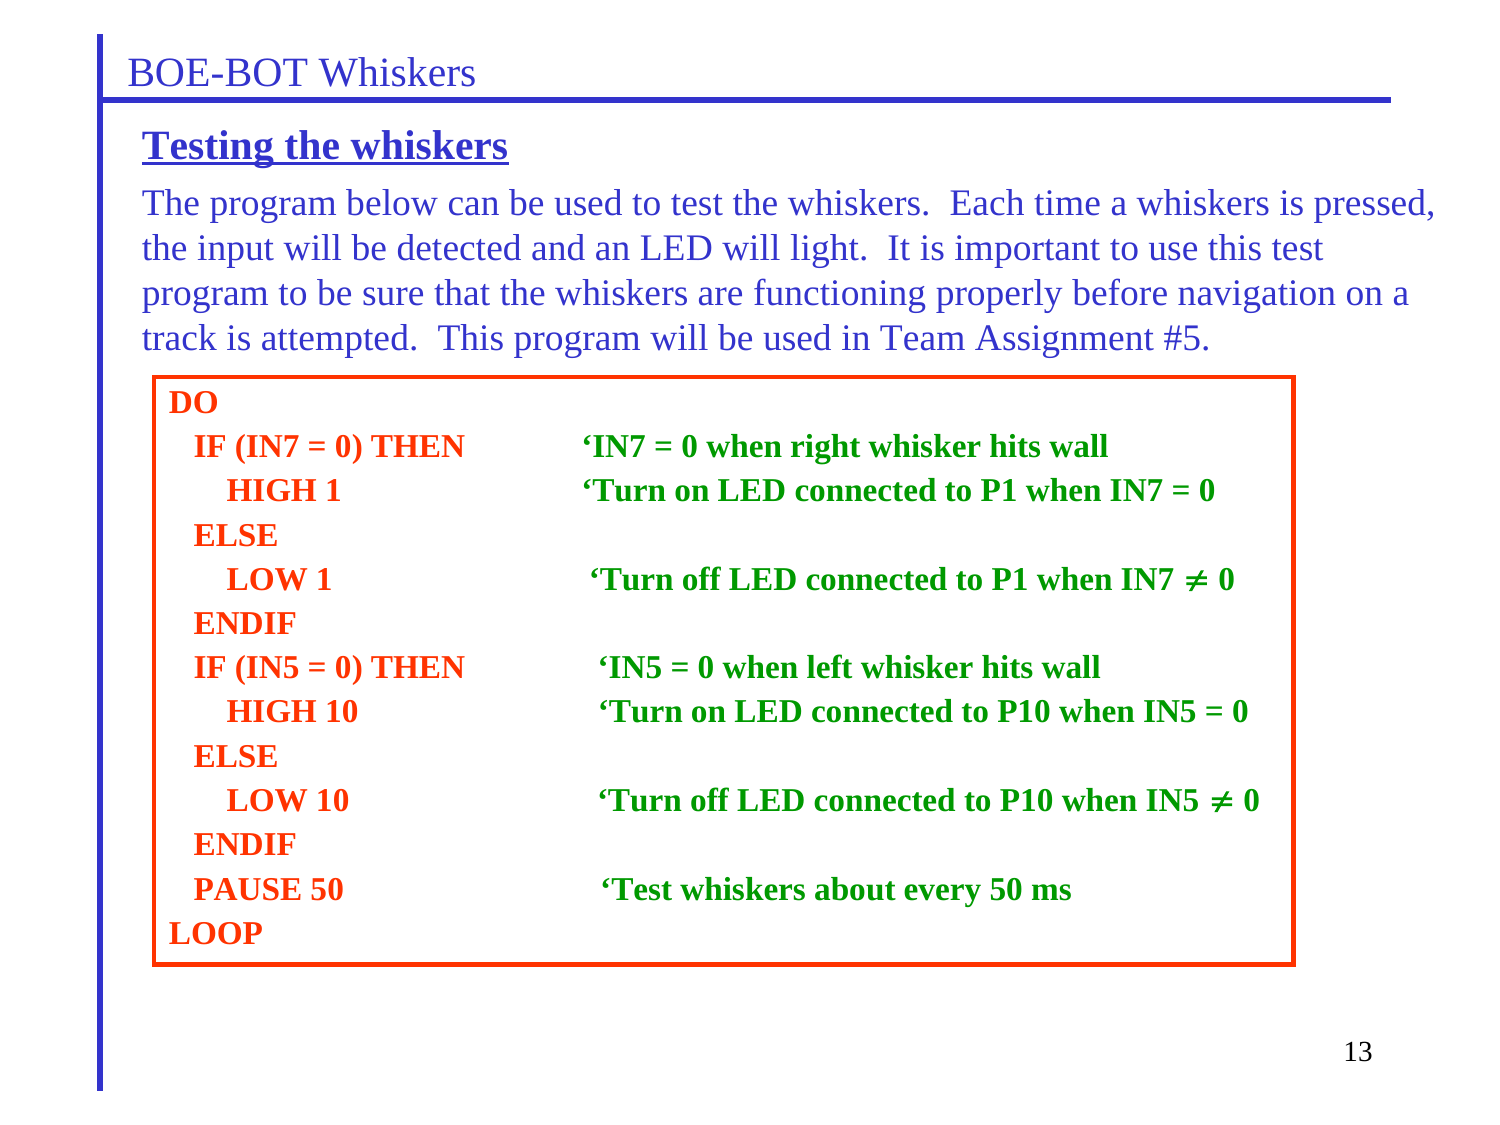

BOE-BOT Whiskers
Testing the whiskers
The program below can be used to test the whiskers. Each time a whiskers is pressed, the input will be detected and an LED will light. It is important to use this test program to be sure that the whiskers are functioning properly before navigation on a track is attempted. This program will be used in Team Assignment #5.
DO
 IF (IN7 = 0) THEN ‘IN7 = 0 when right whisker hits wall
 HIGH 1 ‘Turn on LED connected to P1 when IN7 = 0
 ELSE
 LOW 1 ‘Turn off LED connected to P1 when IN7  0
 ENDIF
 IF (IN5 = 0) THEN ‘IN5 = 0 when left whisker hits wall
 HIGH 10 ‘Turn on LED connected to P10 when IN5 = 0
 ELSE
 LOW 10 ‘Turn off LED connected to P10 when IN5  0
 ENDIF
 PAUSE 50 ‘Test whiskers about every 50 ms
LOOP